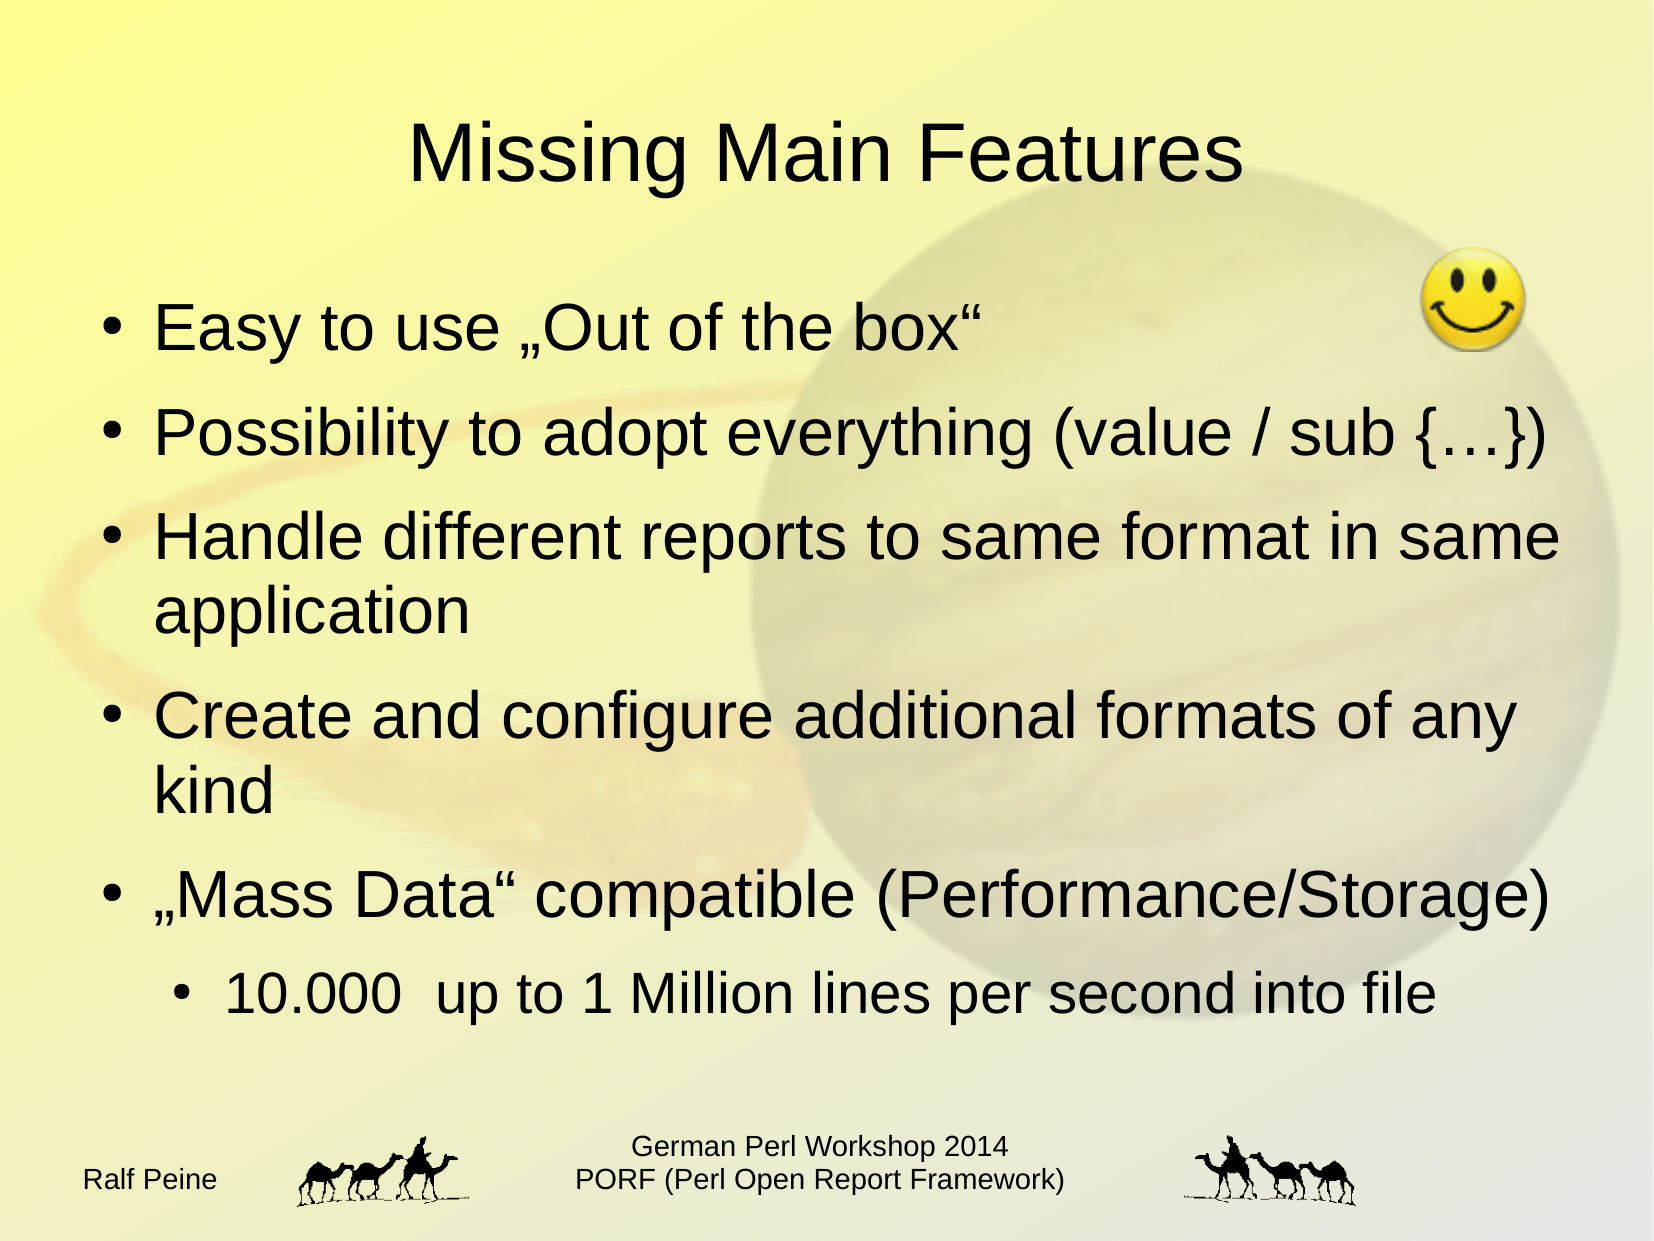

# Missing Main Features
Easy to use „Out of the box“
Possibility to adopt everything (value / sub {…})
Handle different reports to same format in same application
Create and configure additional formats of any kind
„Mass Data“ compatible (Performance/Storage)
10.000 up to 1 Million lines per second into file